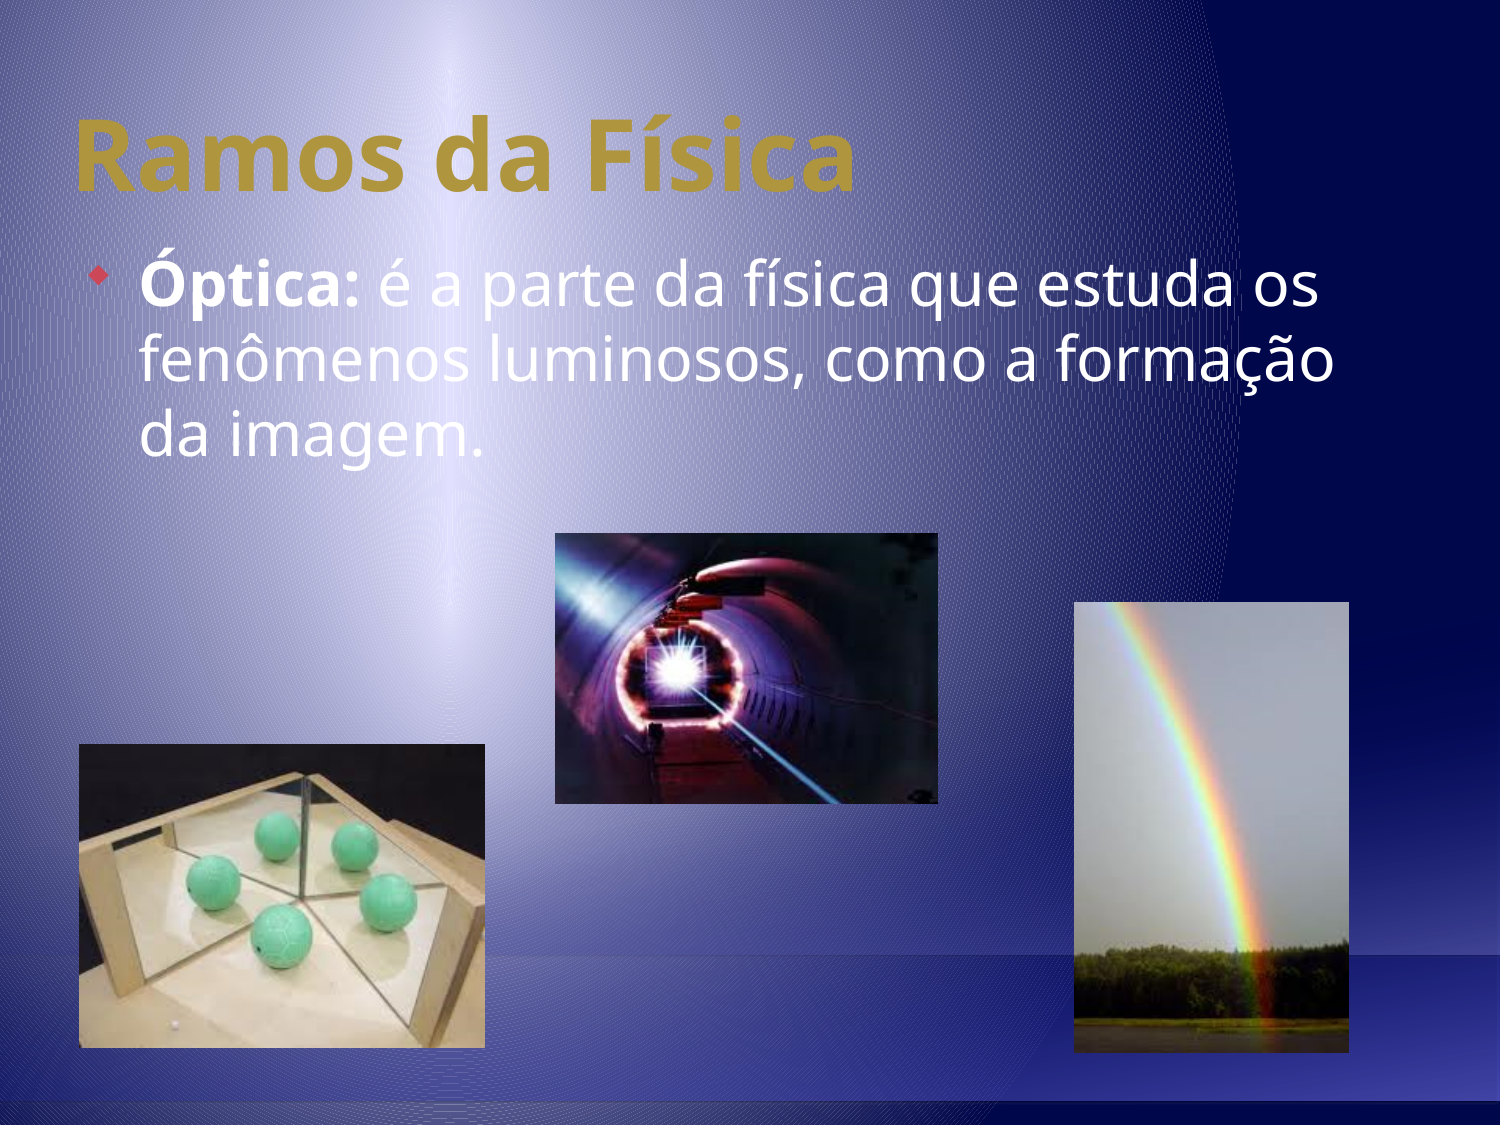

# Ramos da Física
Óptica: é a parte da física que estuda os fenômenos luminosos, como a formação da imagem.